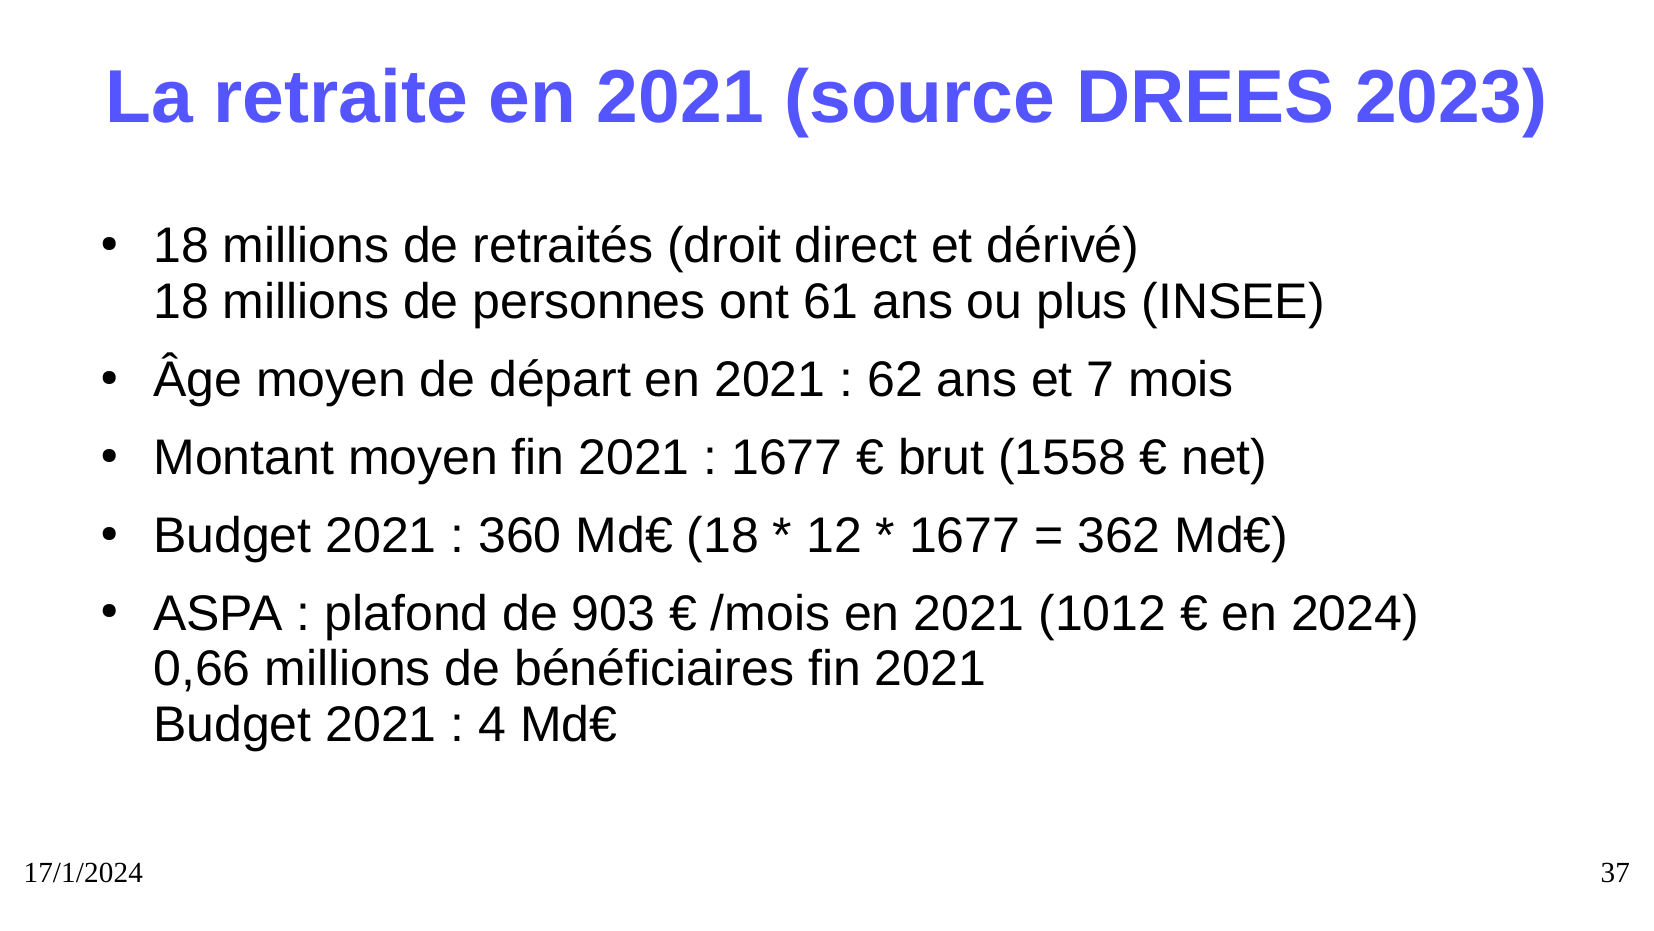

# La retraite en 2021 (source DREES 2023)
18 millions de retraités (droit direct et dérivé)
18 millions de personnes ont 61 ans ou plus (INSEE)
Âge moyen de départ en 2021 : 62 ans et 7 mois
Montant moyen fin 2021 : 1677 € brut (1558 € net)
Budget 2021 : 360 Md€ (18 * 12 * 1677 = 362 Md€)
ASPA : plafond de 903 € /mois en 2021 (1012 € en 2024)
0,66 millions de bénéficiaires fin 2021
Budget 2021 : 4 Md€
17/1/2024
37